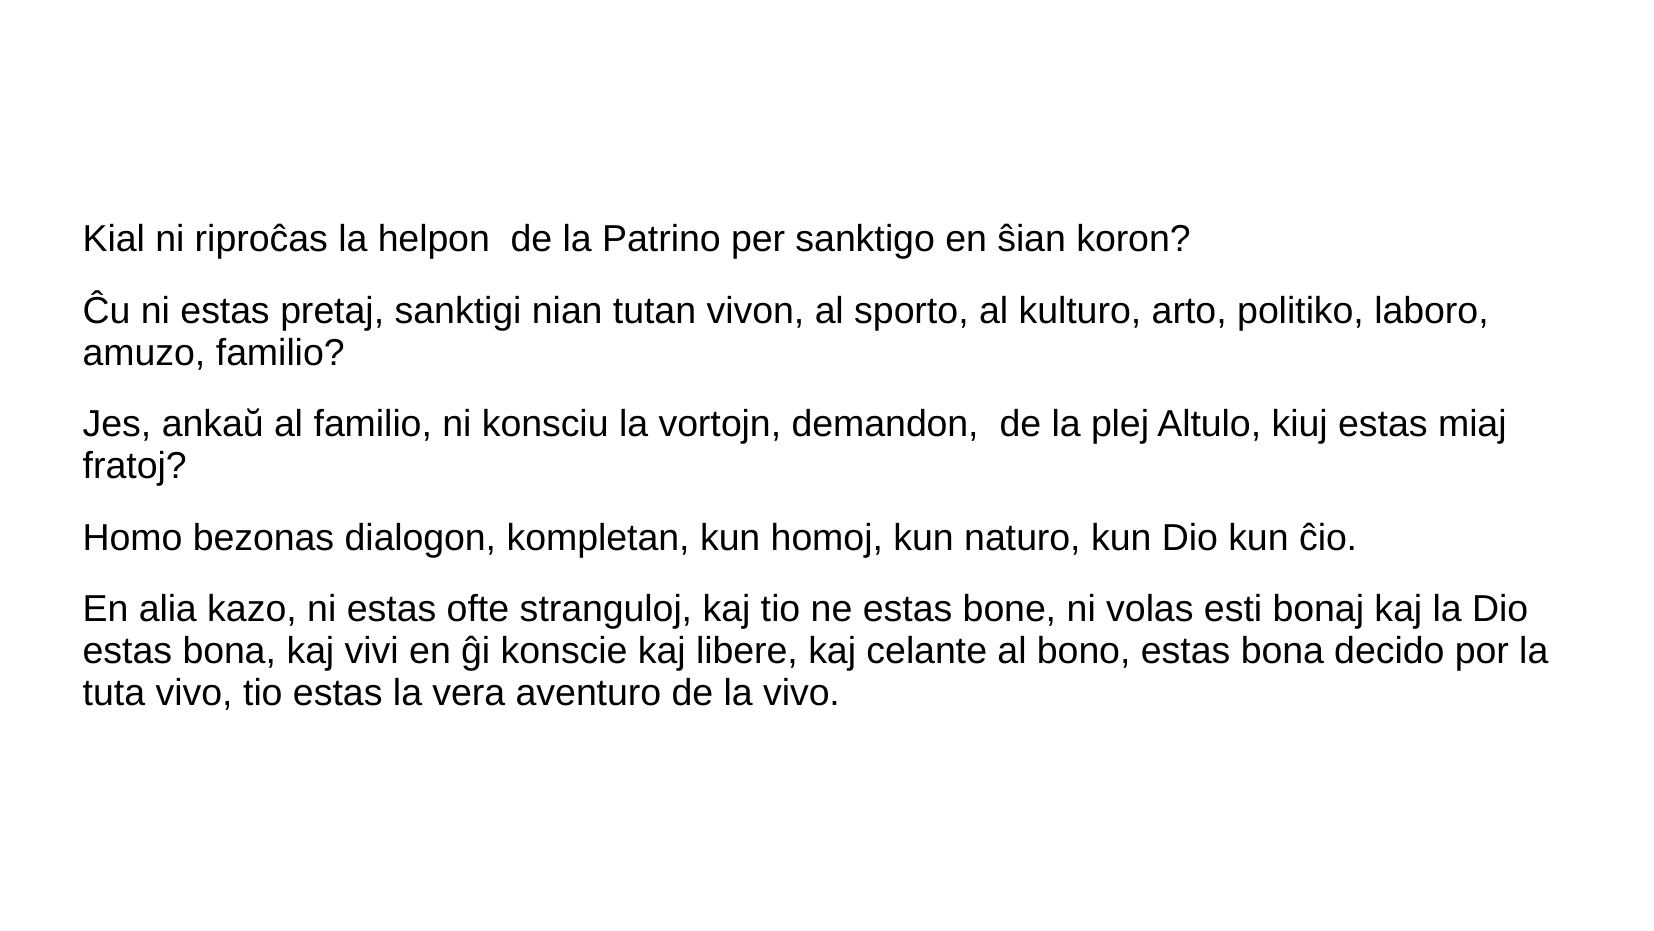

# Kial ni riproĉas la helpon de la Patrino per sanktigo en ŝian koron?
Ĉu ni estas pretaj, sanktigi nian tutan vivon, al sporto, al kulturo, arto, politiko, laboro, amuzo, familio?
Jes, ankaŭ al familio, ni konsciu la vortojn, demandon, de la plej Altulo, kiuj estas miaj fratoj?
Homo bezonas dialogon, kompletan, kun homoj, kun naturo, kun Dio kun ĉio.
En alia kazo, ni estas ofte stranguloj, kaj tio ne estas bone, ni volas esti bonaj kaj la Dio estas bona, kaj vivi en ĝi konscie kaj libere, kaj celante al bono, estas bona decido por la tuta vivo, tio estas la vera aventuro de la vivo.